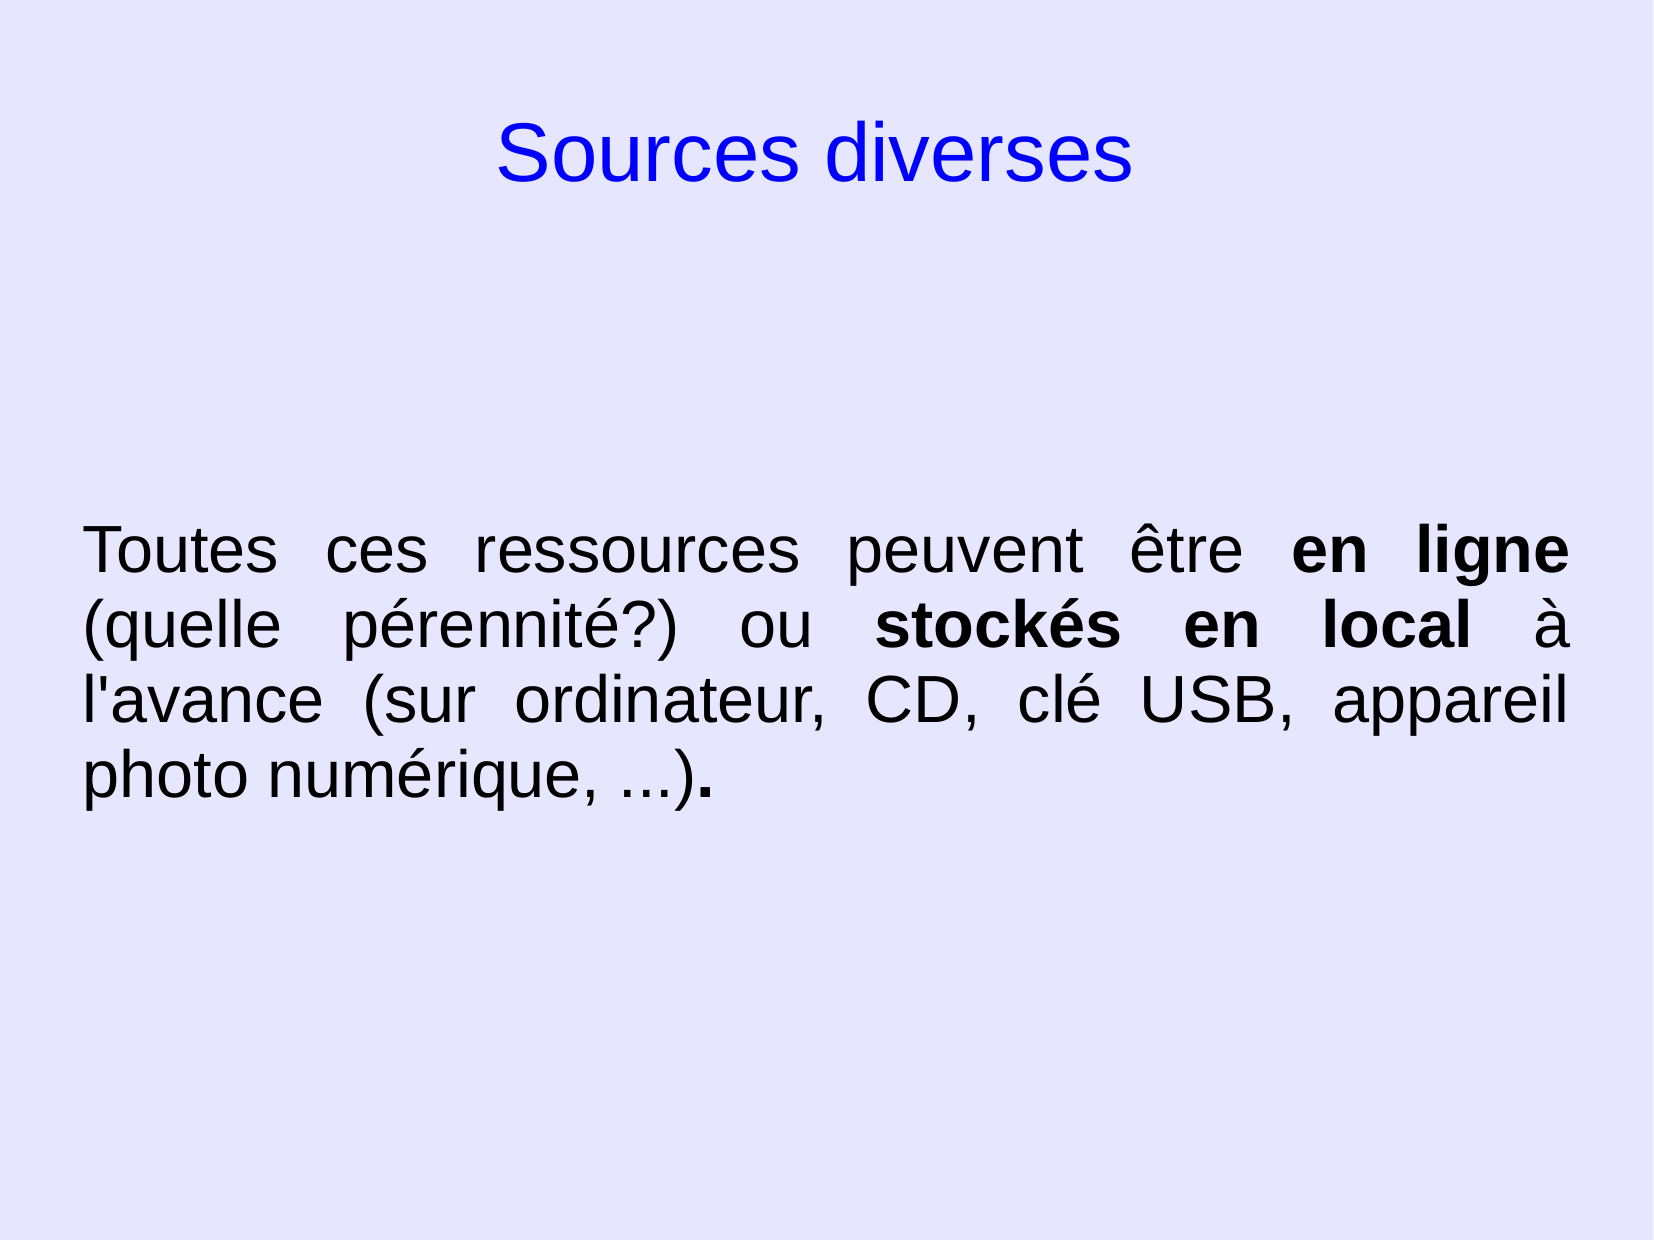

# Sources diverses
Toutes ces ressources peuvent être en ligne (quelle pérennité?) ou stockés en local à l'avance (sur ordinateur, CD, clé USB, appareil photo numérique, ...).